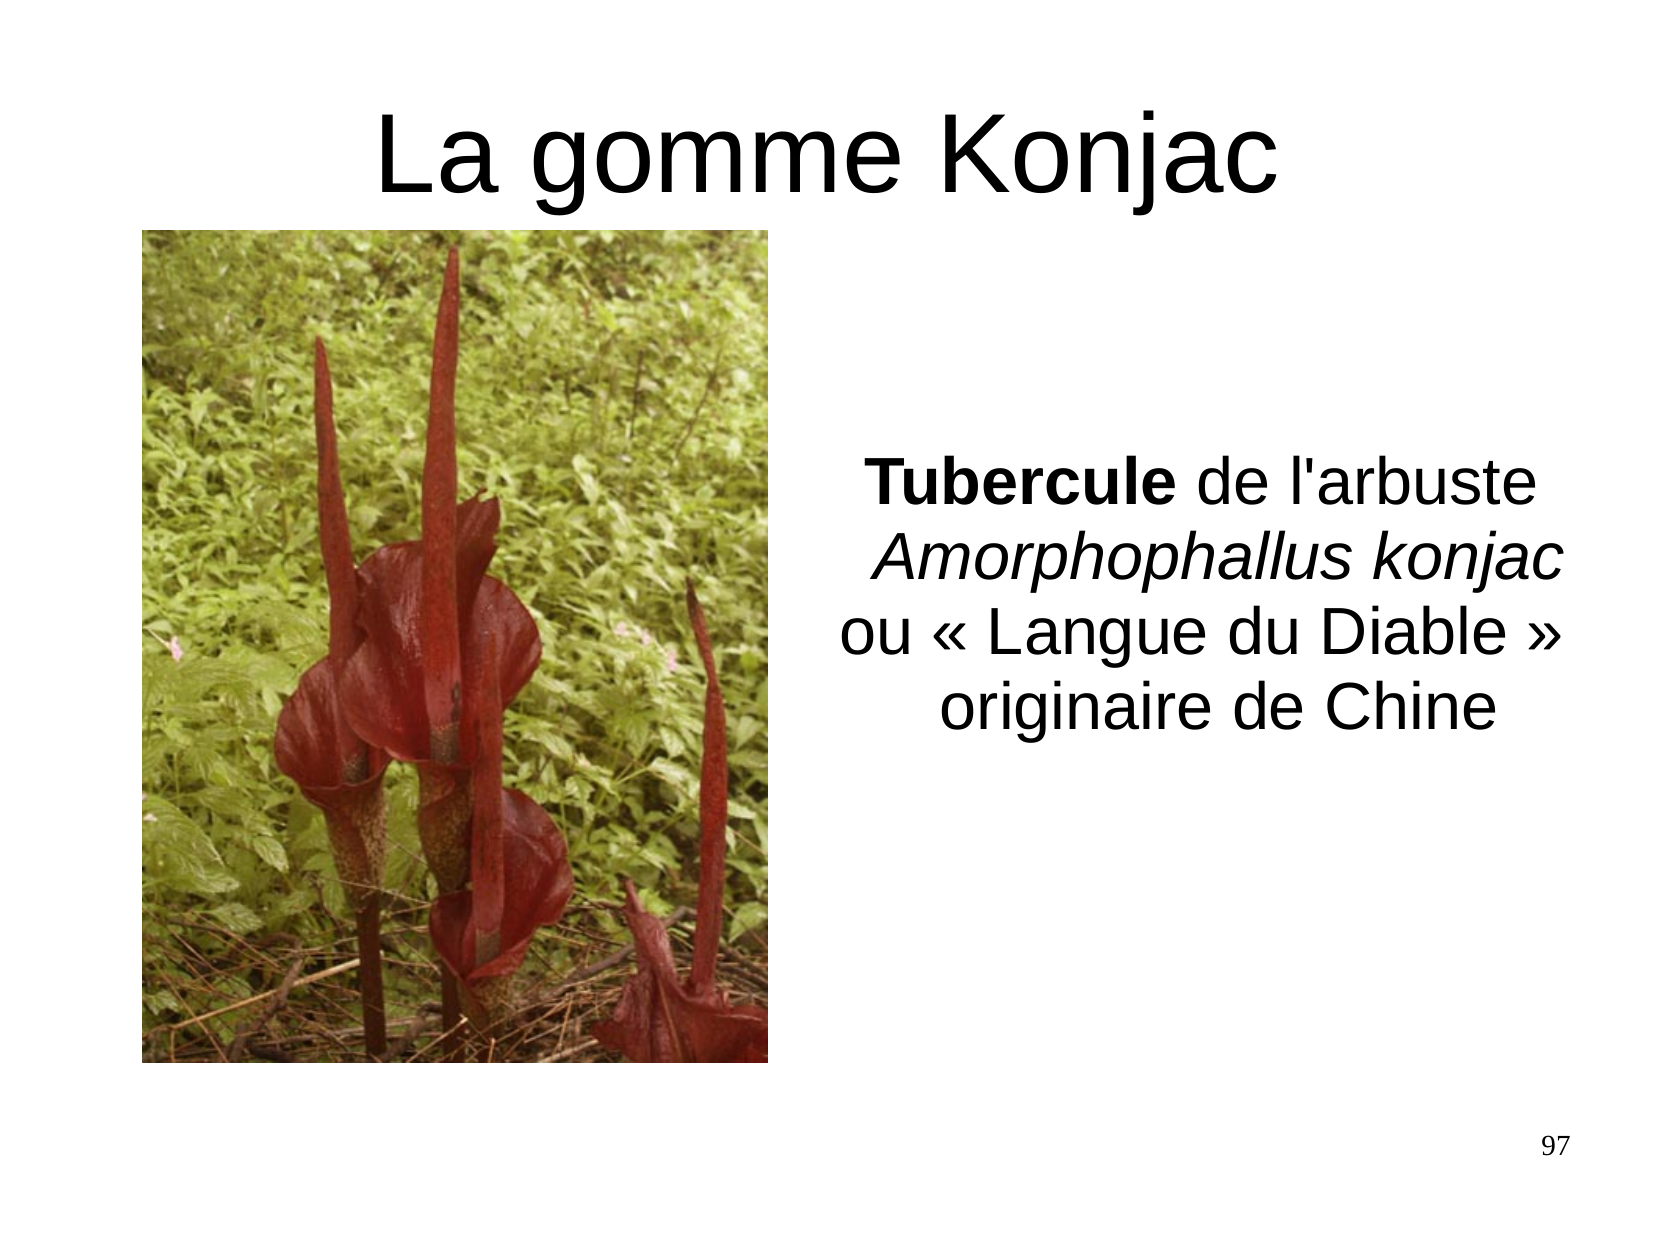

# La gomme Konjac
Tubercule de l'arbuste Amorphophallus konjac
ou « Langue du Diable » originaire de Chine
97